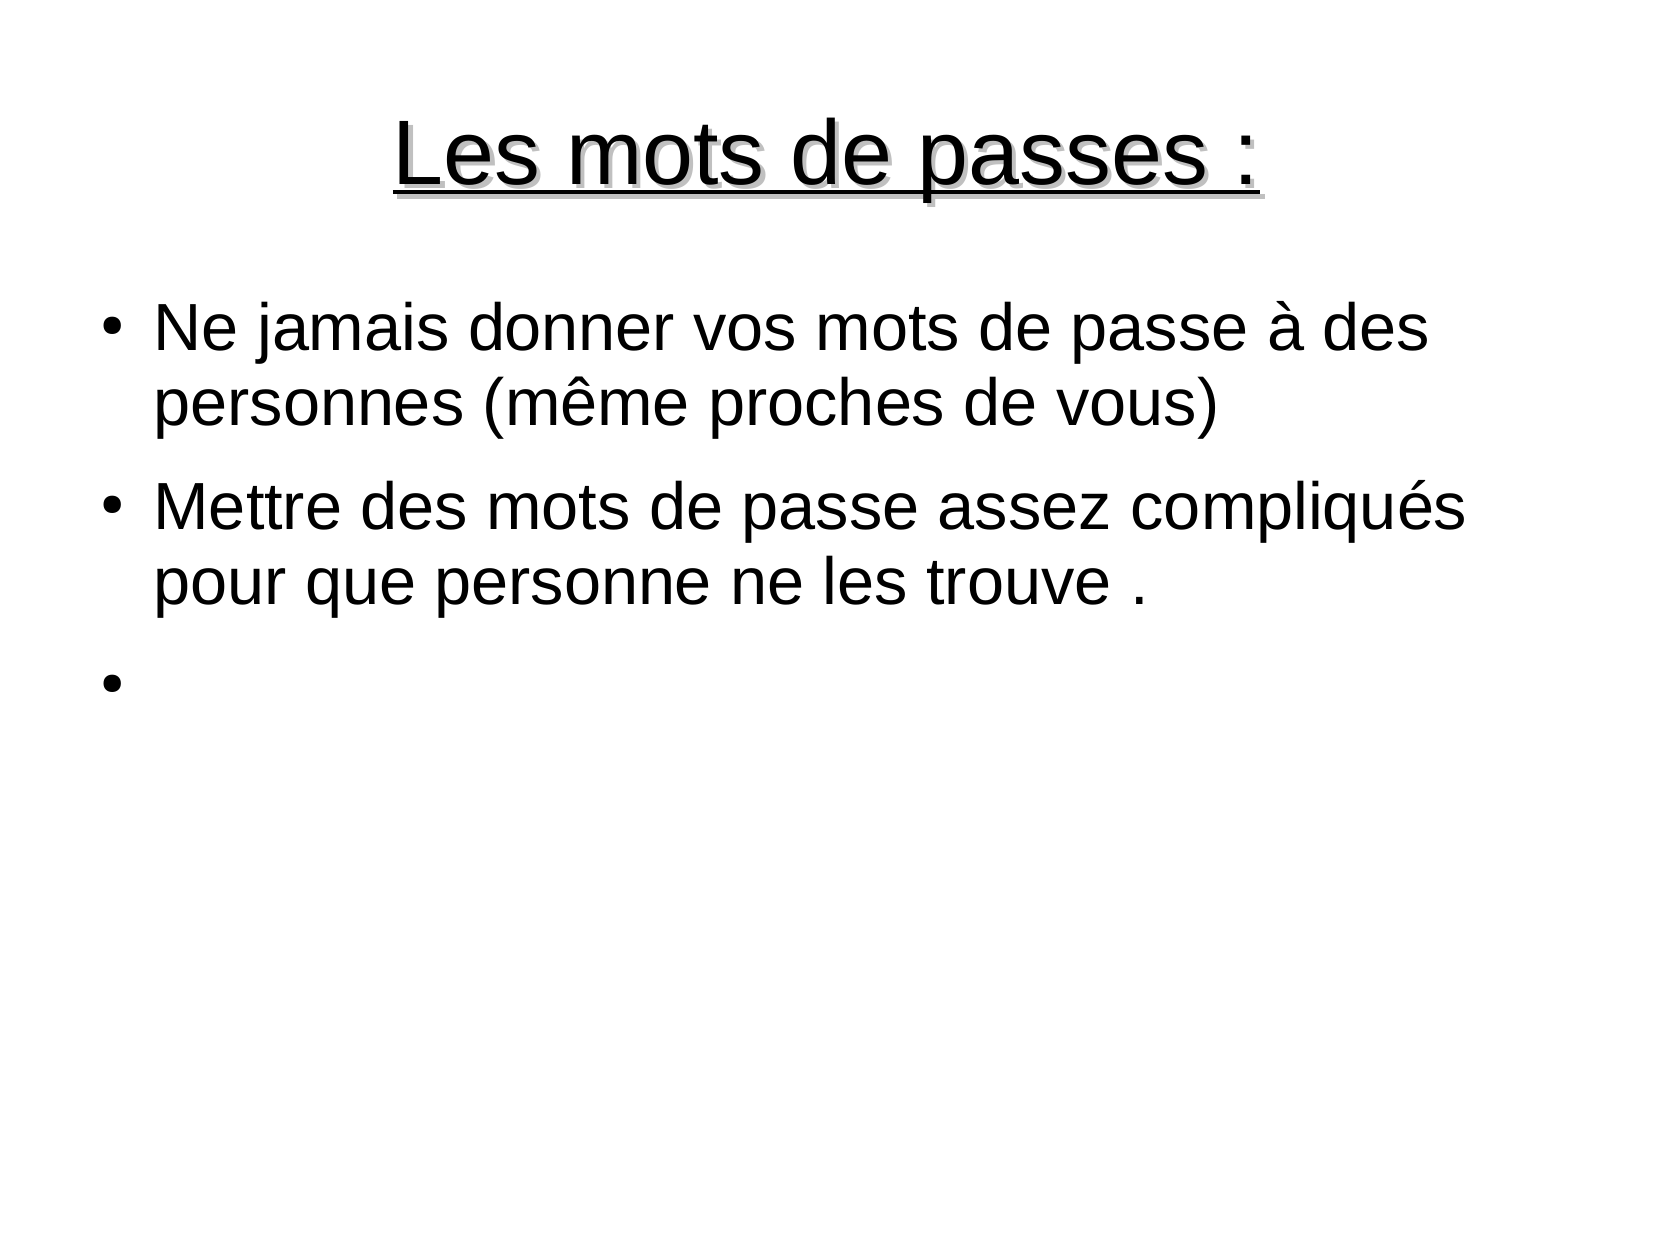

# Les mots de passes :
Ne jamais donner vos mots de passe à des personnes (même proches de vous)
Mettre des mots de passe assez compliqués pour que personne ne les trouve .